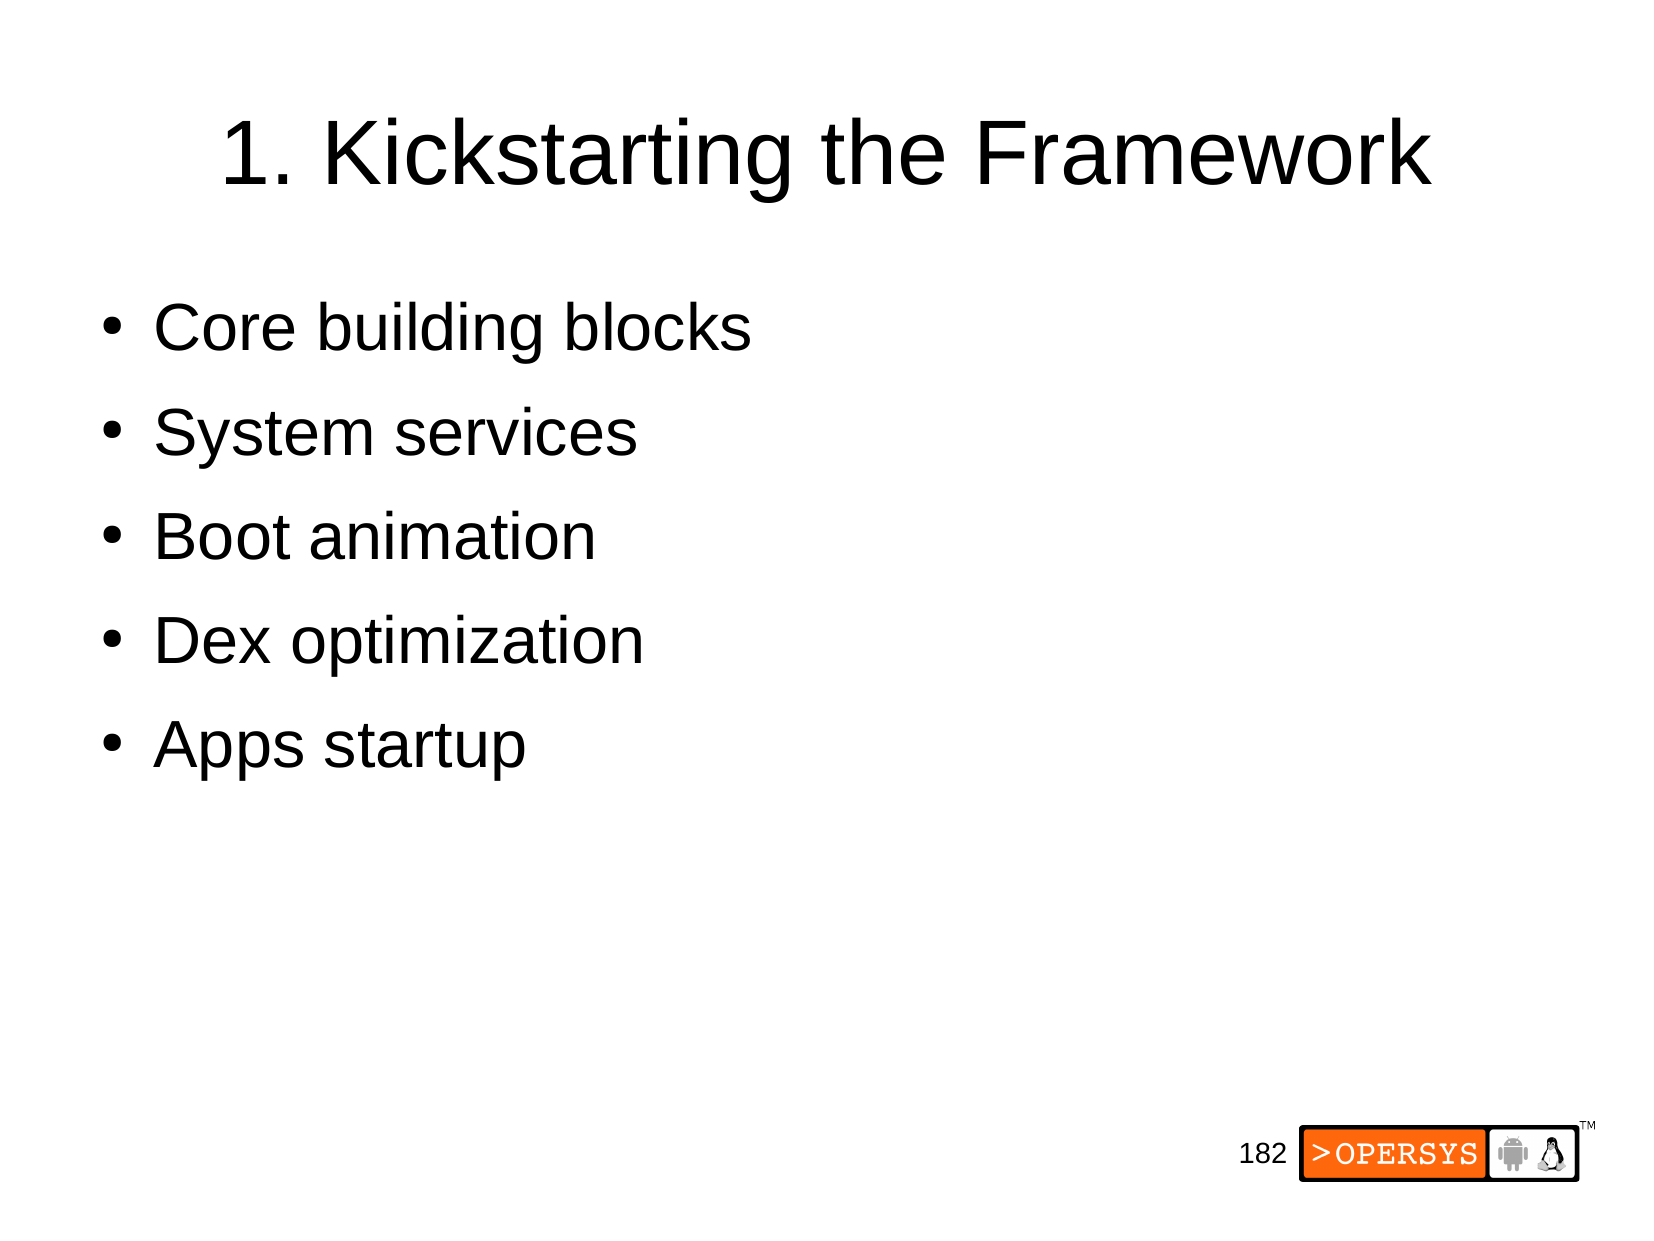

# 1. Kickstarting the Framework
Core building blocks
System services
Boot animation
Dex optimization
Apps startup